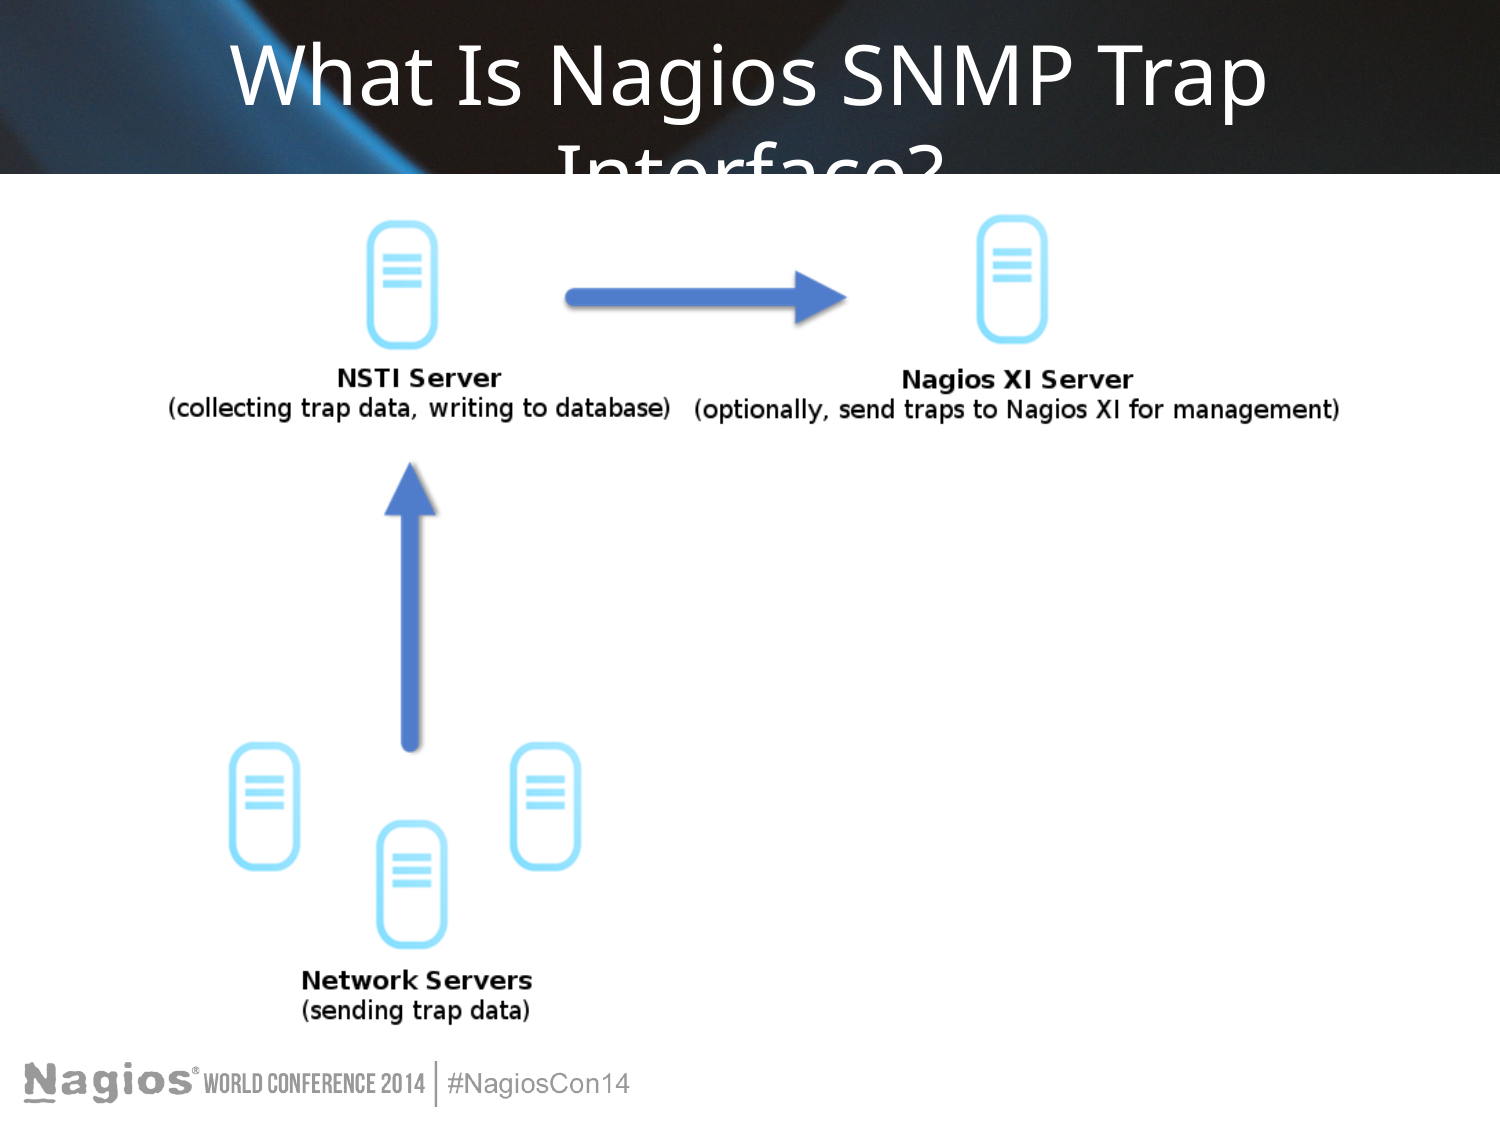

# What Is Nagios SNMP Trap Interface?